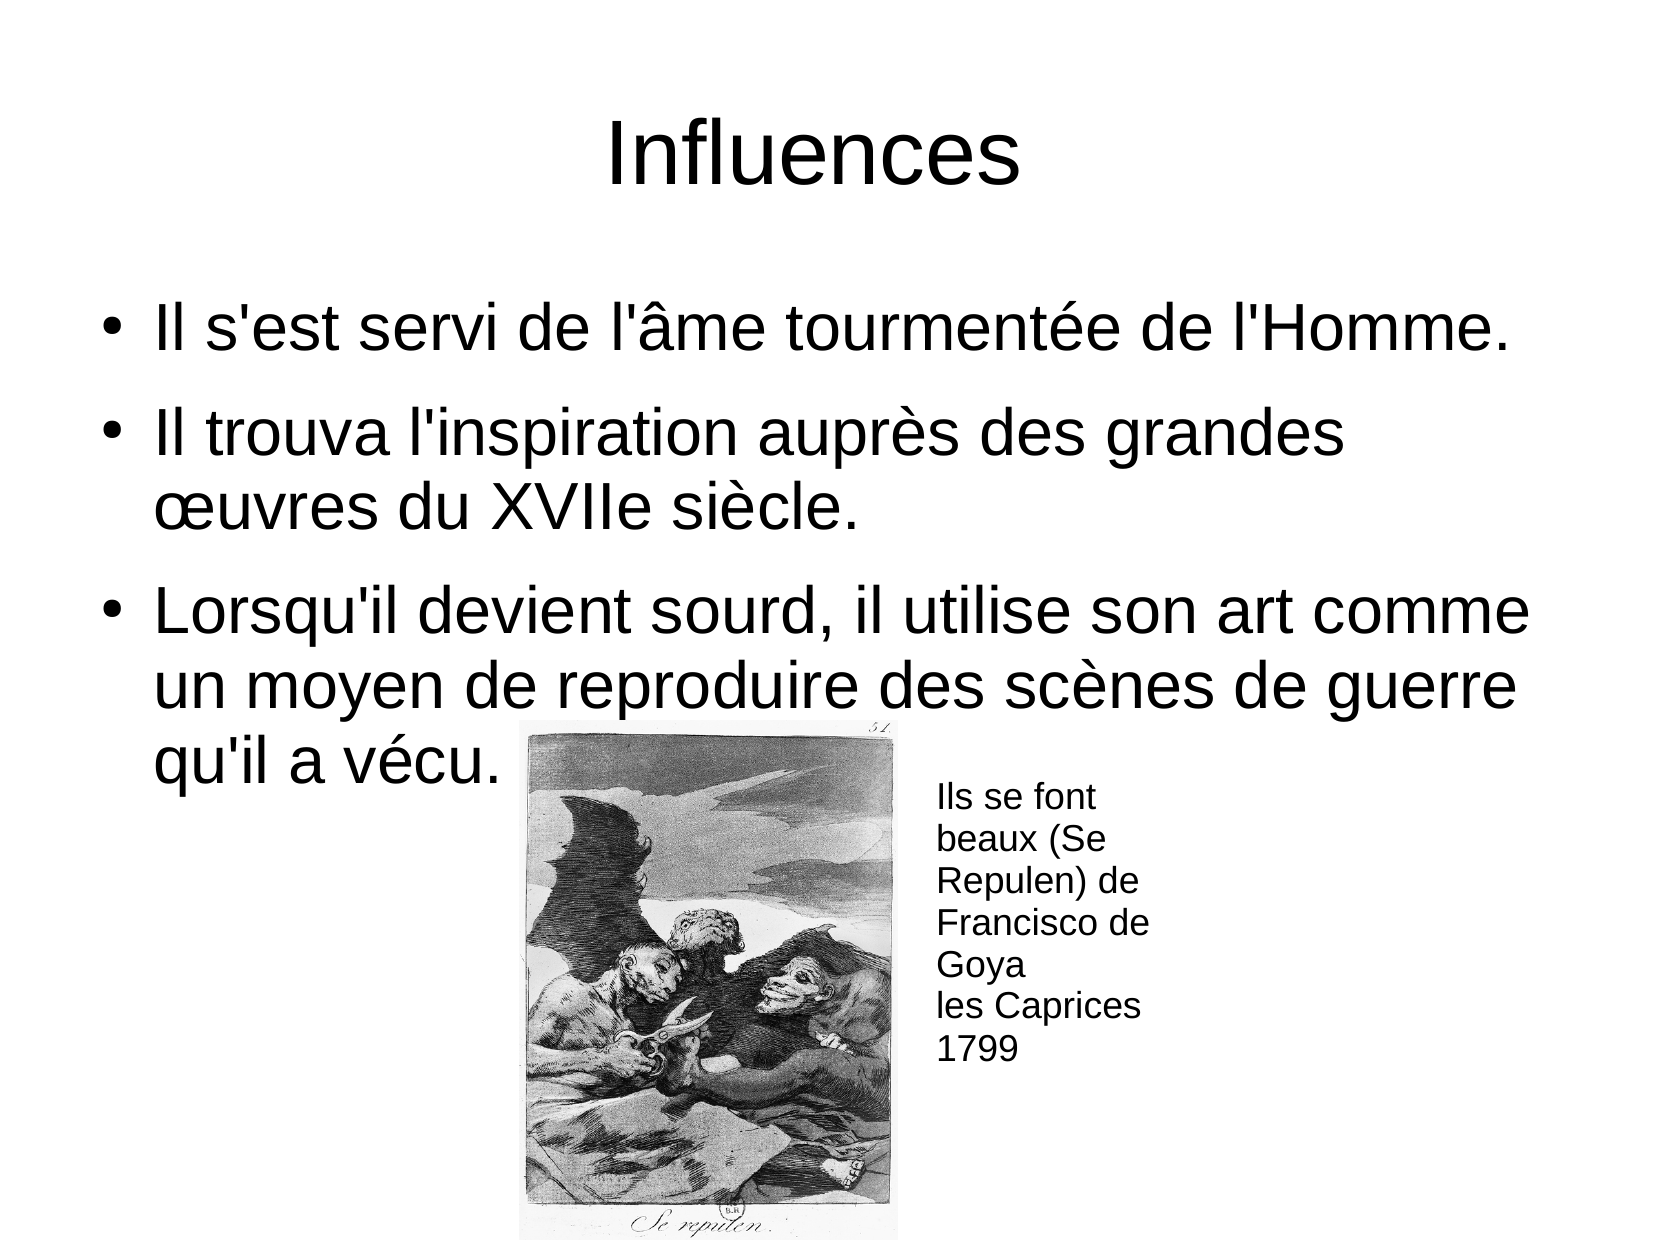

# Influences
Il s'est servi de l'âme tourmentée de l'Homme.
Il trouva l'inspiration auprès des grandes œuvres du XVIIe siècle.
Lorsqu'il devient sourd, il utilise son art comme un moyen de reproduire des scènes de guerre qu'il a vécu.
Ils se font beaux (Se Repulen) de Francisco de Goya
les Caprices 1799